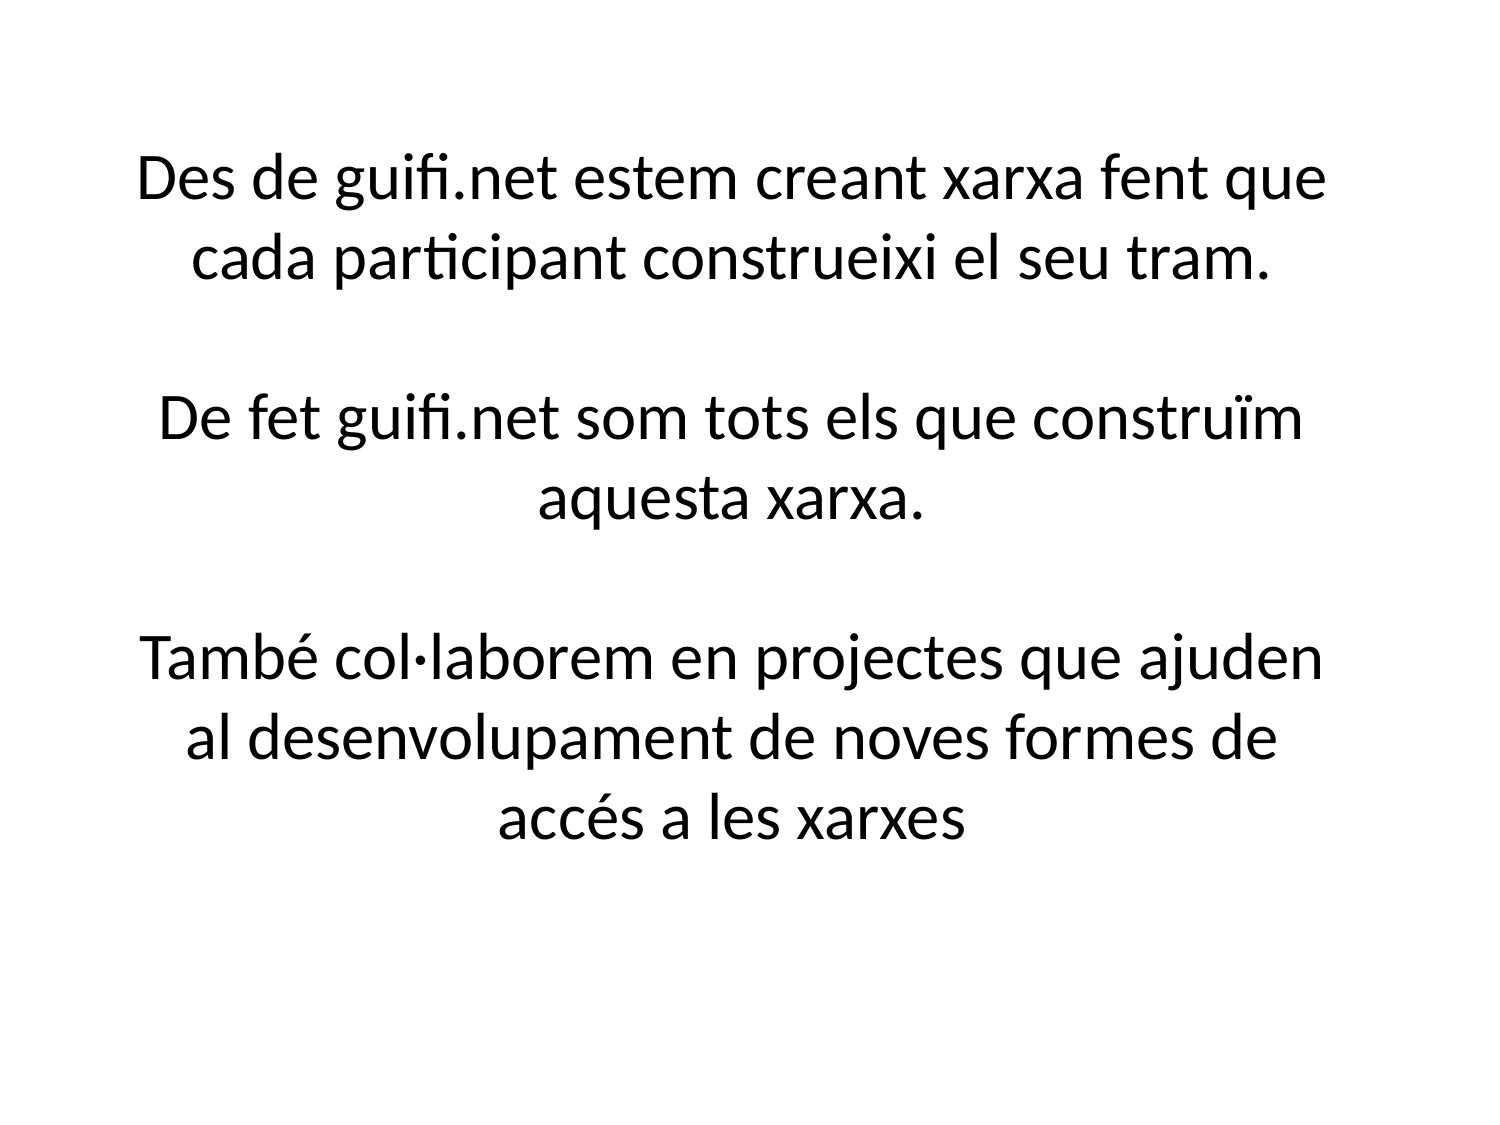

Des de guifi.net estem creant xarxa fent que cada participant construeixi el seu tram.
De fet guifi.net som tots els que construïm aquesta xarxa.
També col·laborem en projectes que ajuden al desenvolupament de noves formes de accés a les xarxes